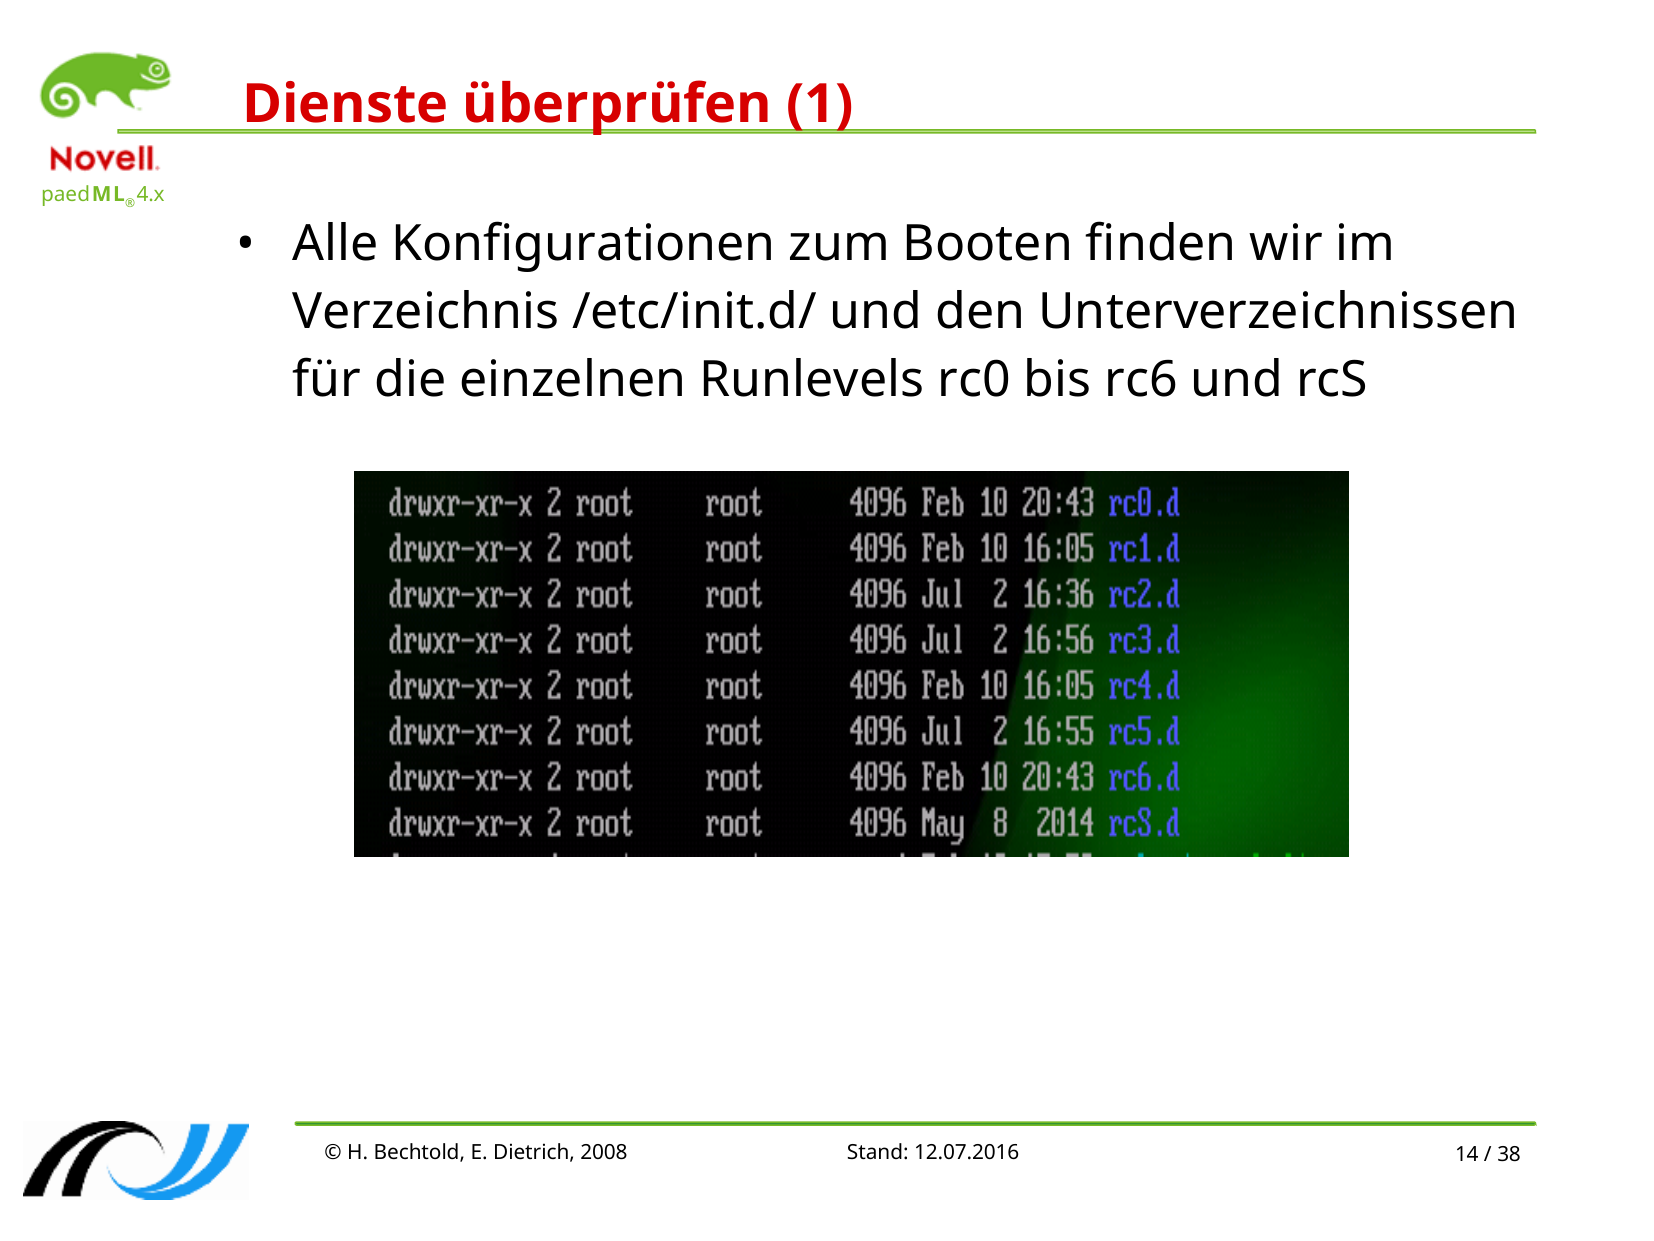

# Dienste überprüfen (1)
Alle Konfigurationen zum Booten finden wir im Verzeichnis /etc/init.d/ und den Unterverzeichnissen für die einzelnen Runlevels rc0 bis rc6 und rcS
© H. Bechtold, E. Dietrich, 2008
12.07.2016
14